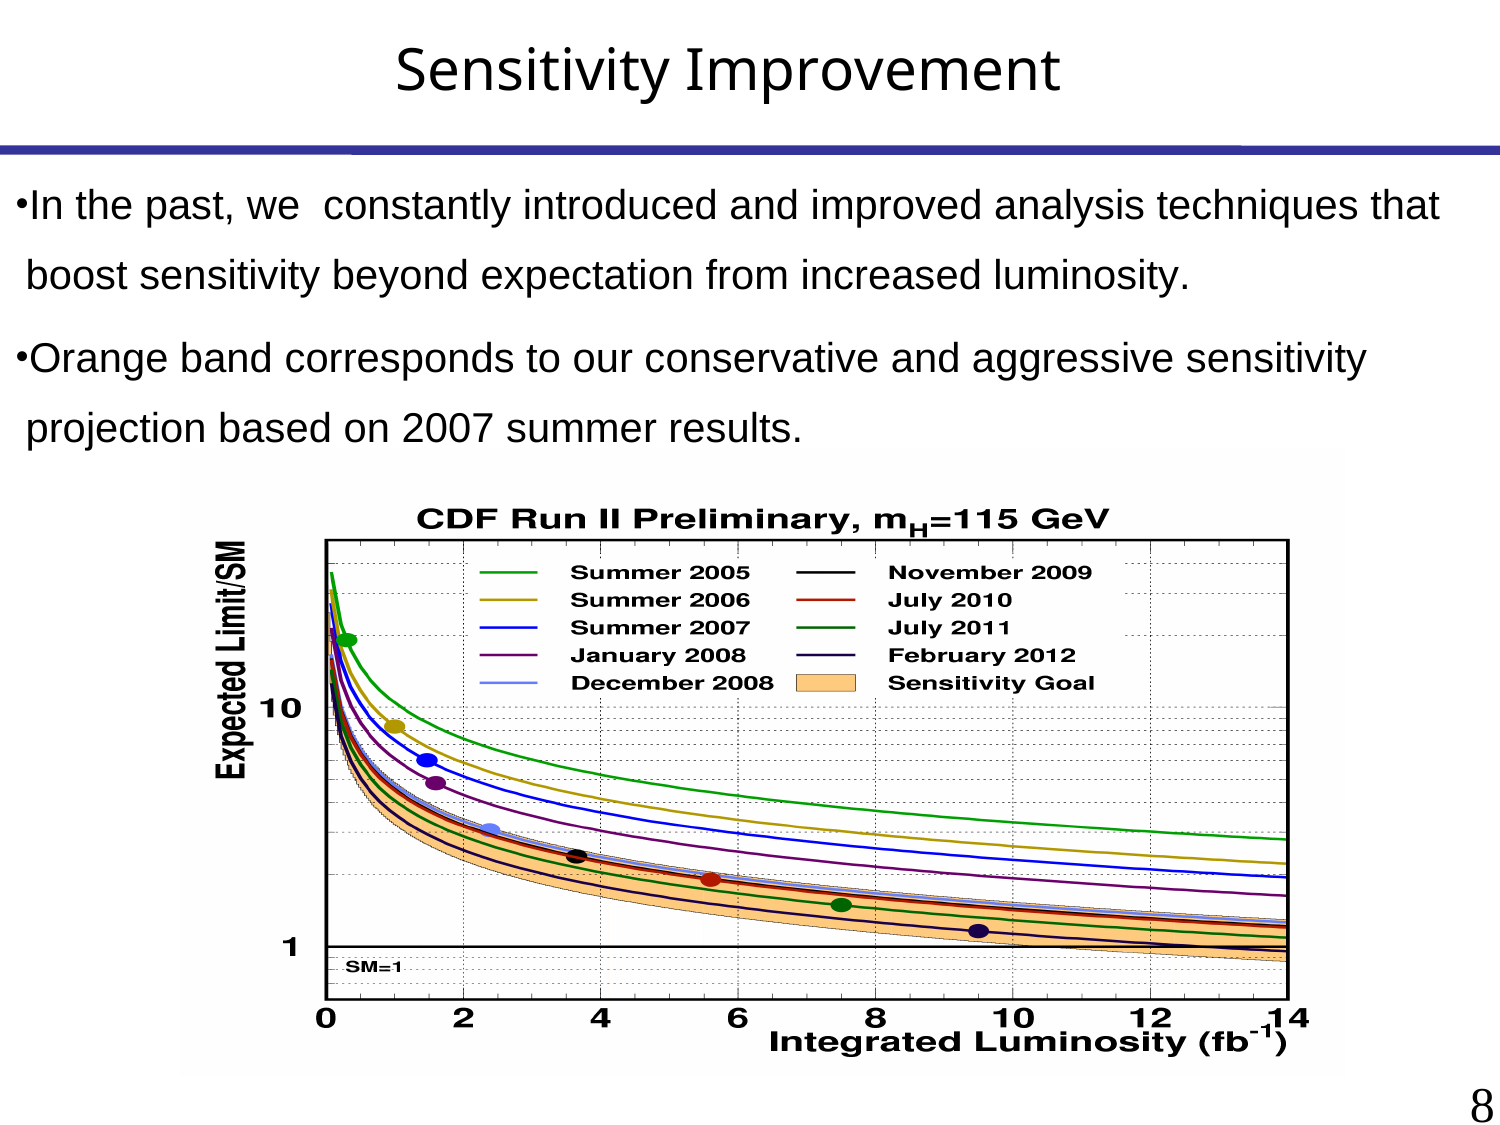

# Sensitivity Improvement
In the past, we constantly introduced and improved analysis techniques that boost sensitivity beyond expectation from increased luminosity.
Orange band corresponds to our conservative and aggressive sensitivity projection based on 2007 summer results.
8